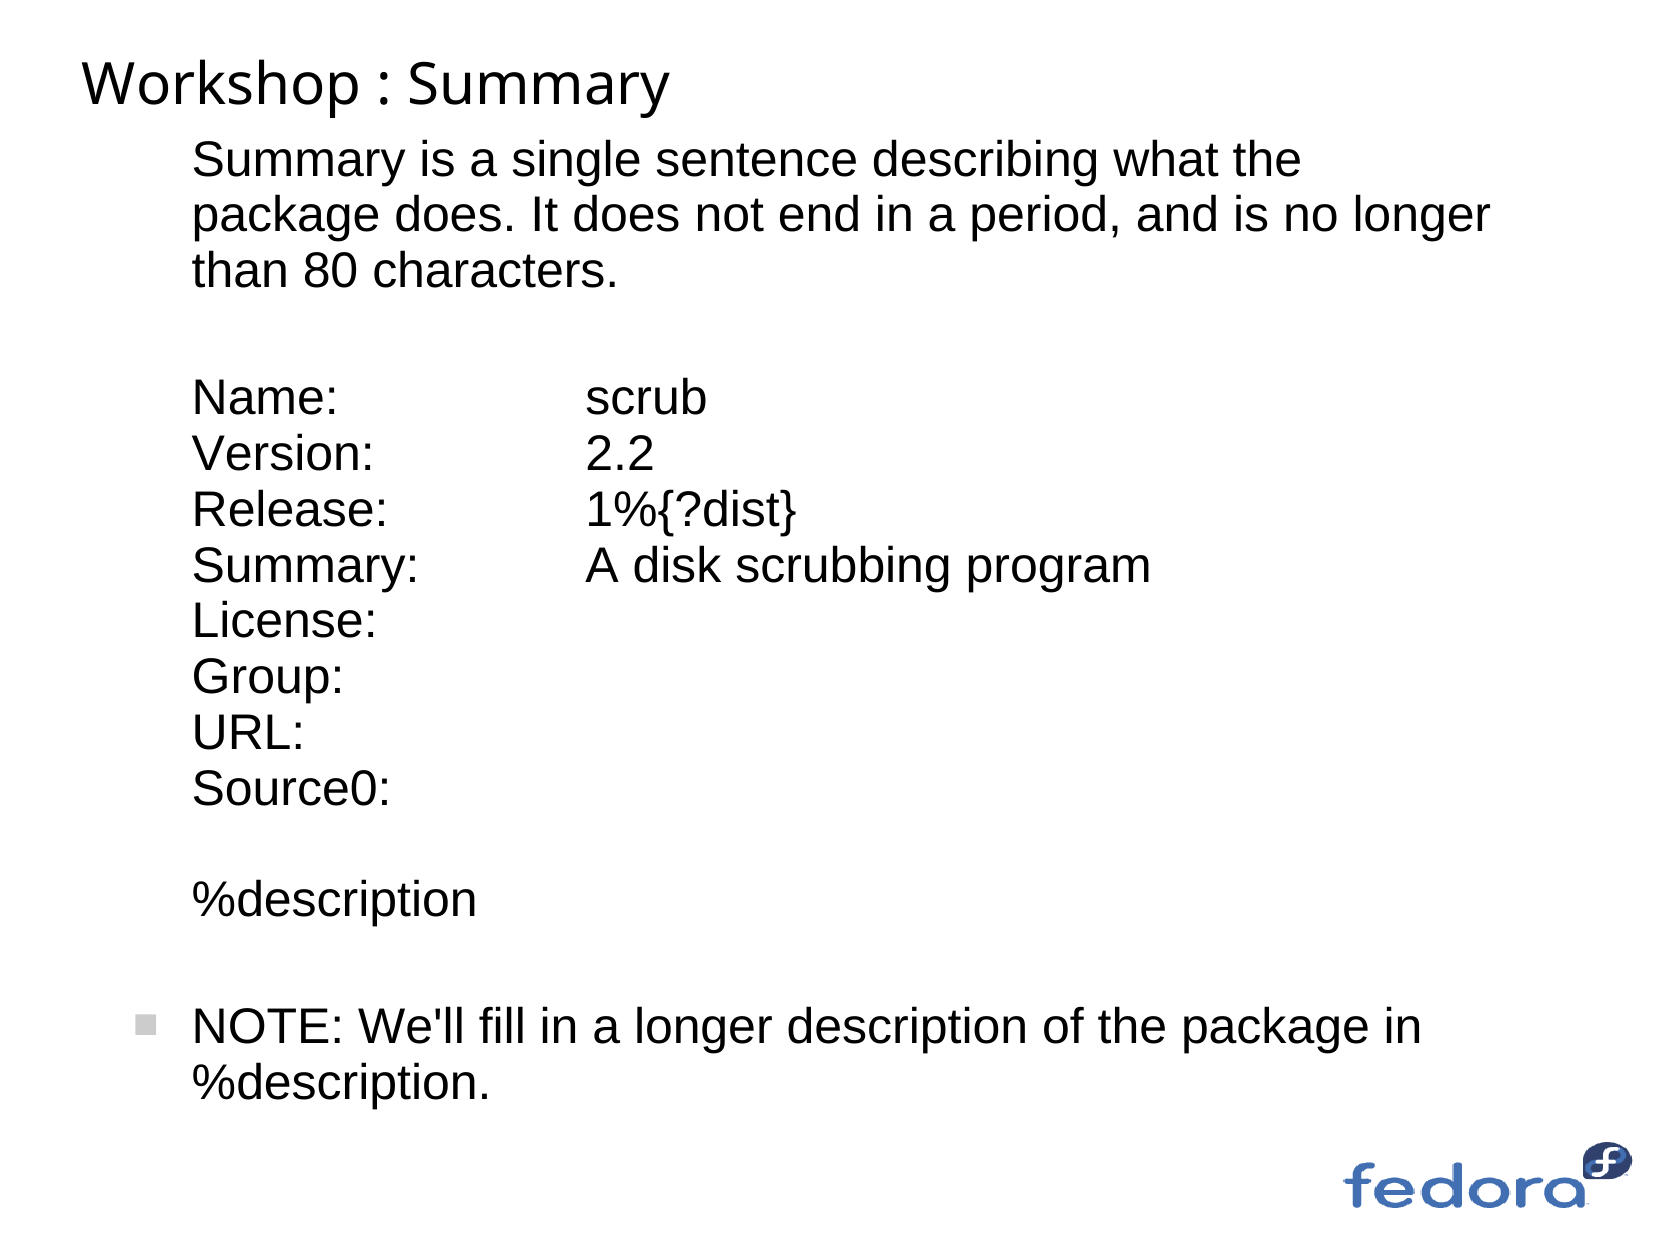

# Workshop : Summary
Summary is a single sentence describing what the package does. It does not end in a period, and is no longer than 80 characters.
Name:		scrub
Version:		2.2
Release:		1%{?dist}
Summary:		A disk scrubbing program
License:
Group:
URL:
Source0:
%description
NOTE: We'll fill in a longer description of the package in %description.